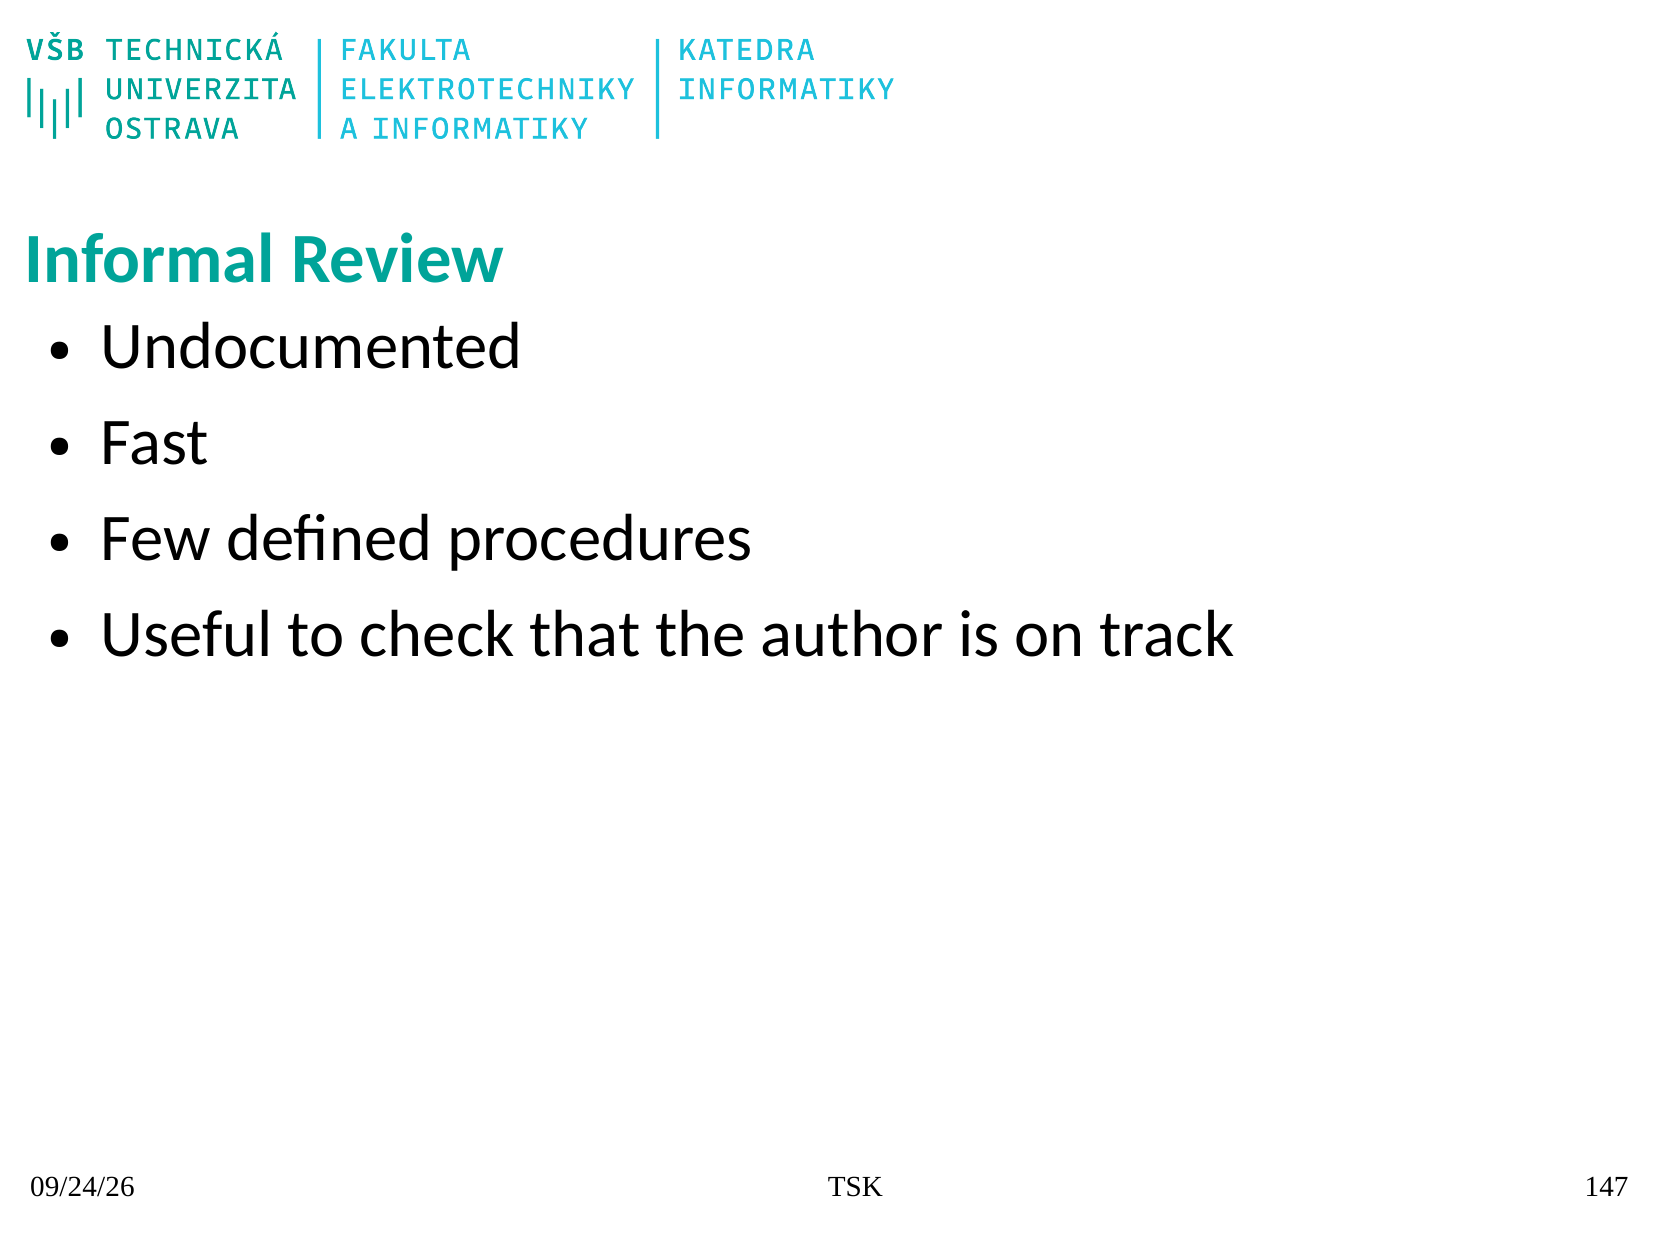

# Informal Review
Undocumented
Fast
Few defined procedures
Useful to check that the author is on track
TSK
147